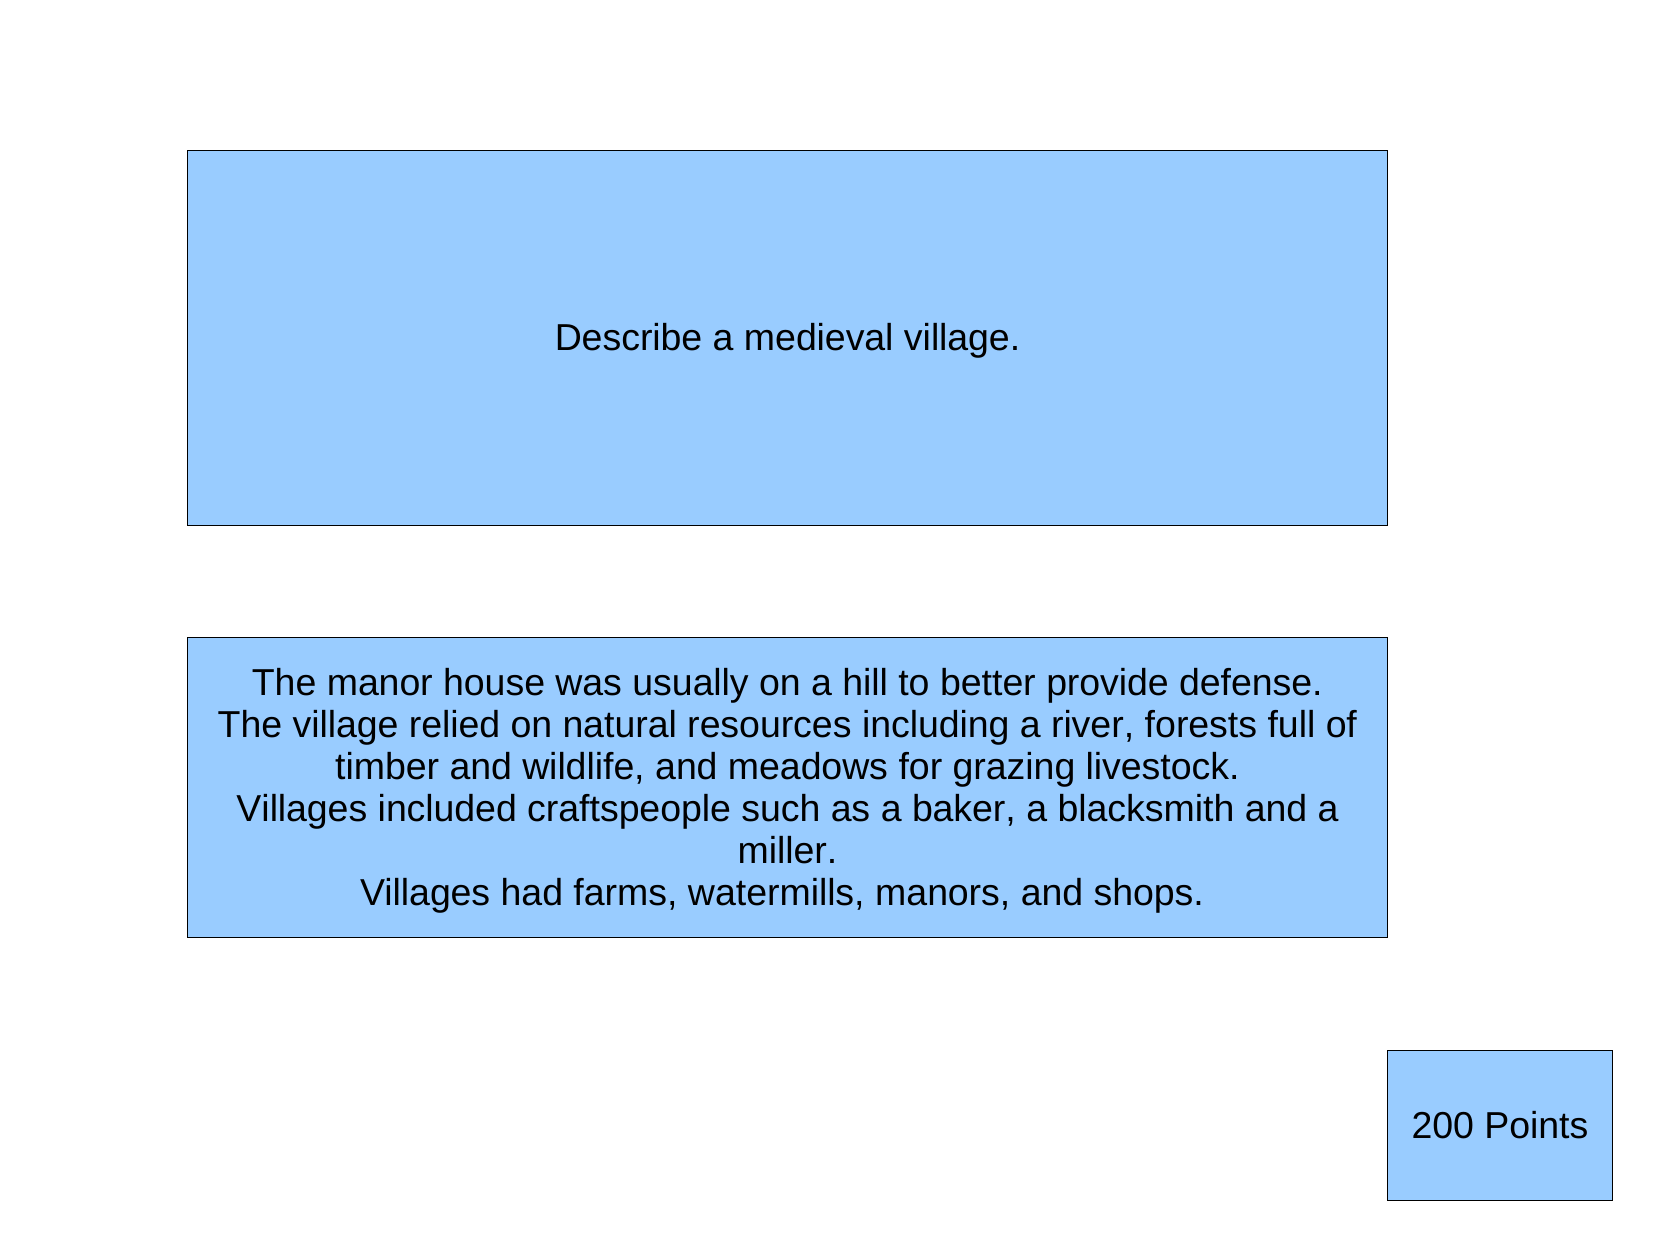

Describe a medieval village.
The manor house was usually on a hill to better provide defense.
The village relied on natural resources including a river, forests full of timber and wildlife, and meadows for grazing livestock.
Villages included craftspeople such as a baker, a blacksmith and a miller.
Villages had farms, watermills, manors, and shops.
200 Points